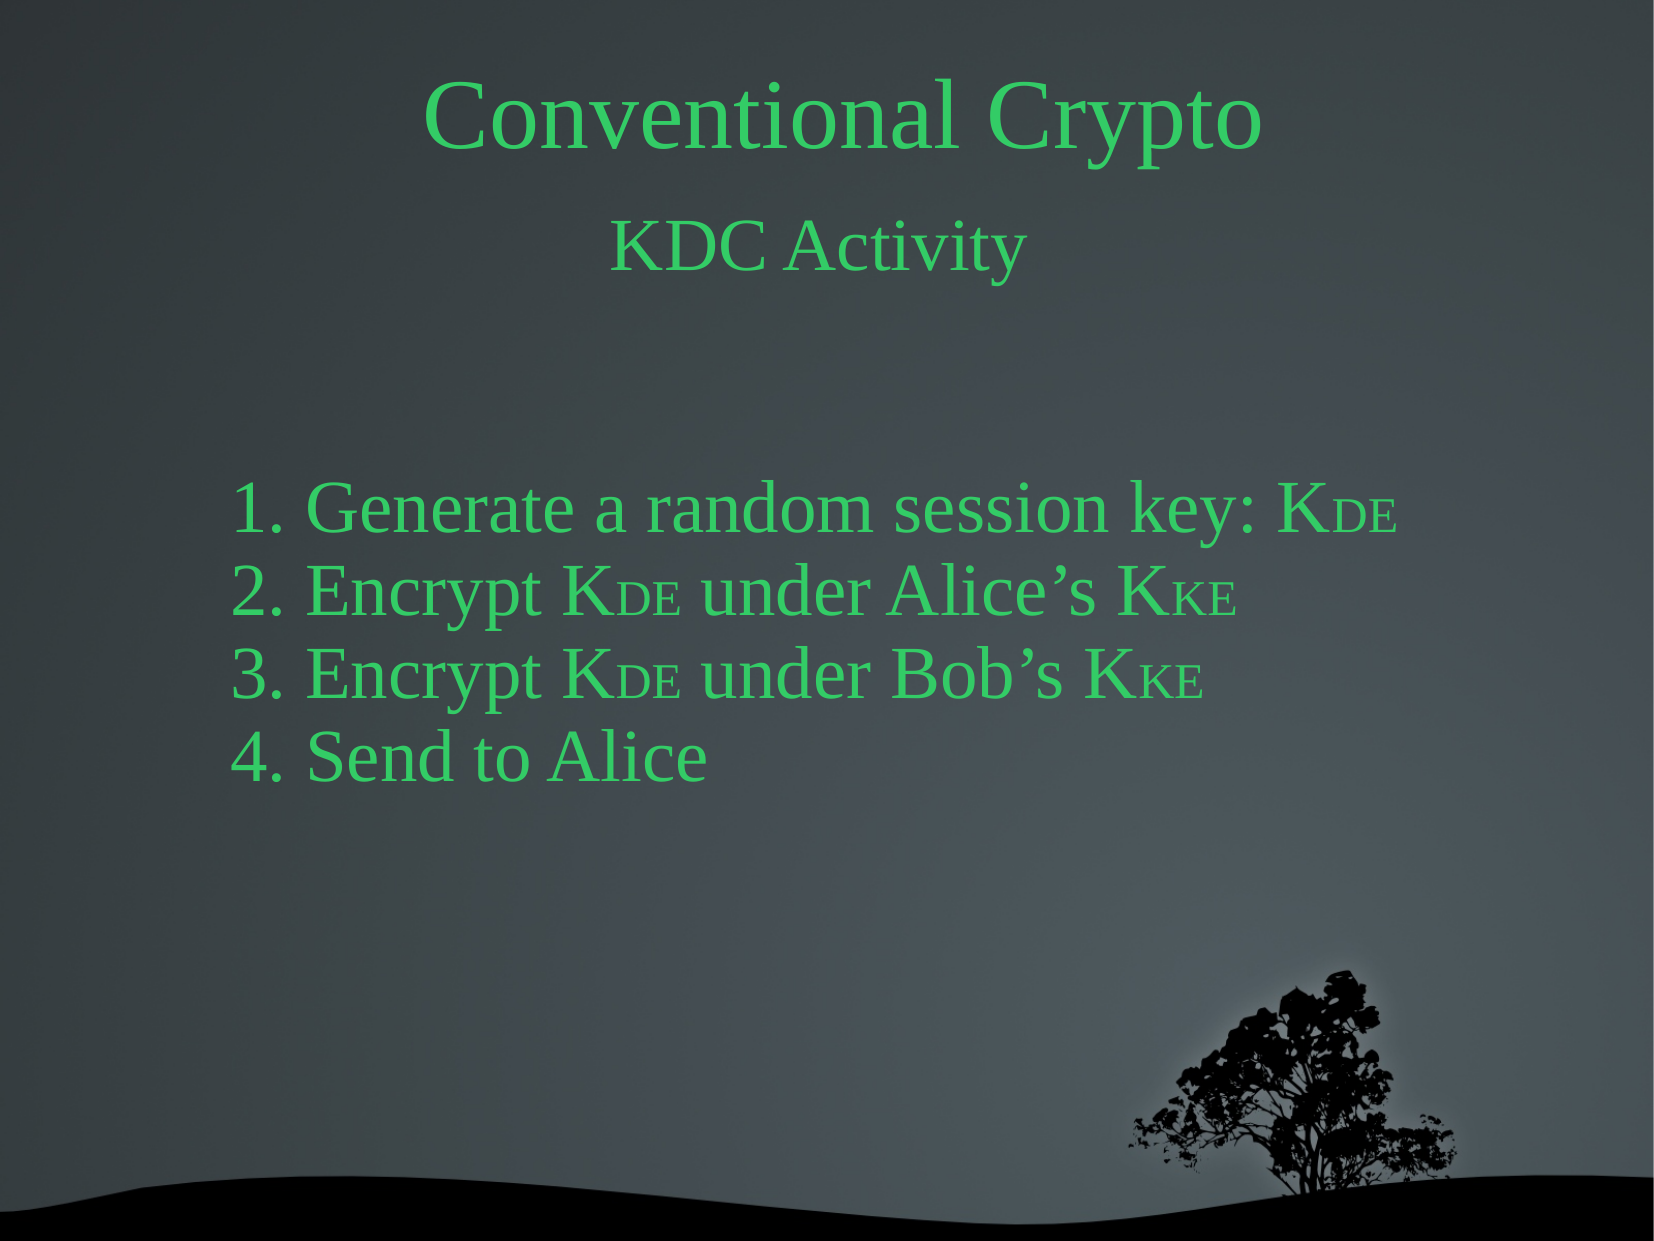

Conventional Crypto
KDC Activity
1. Generate a random session key: KDE
2. Encrypt KDE under Alice’s KKE
3. Encrypt KDE under Bob’s KKE
4. Send to Alice